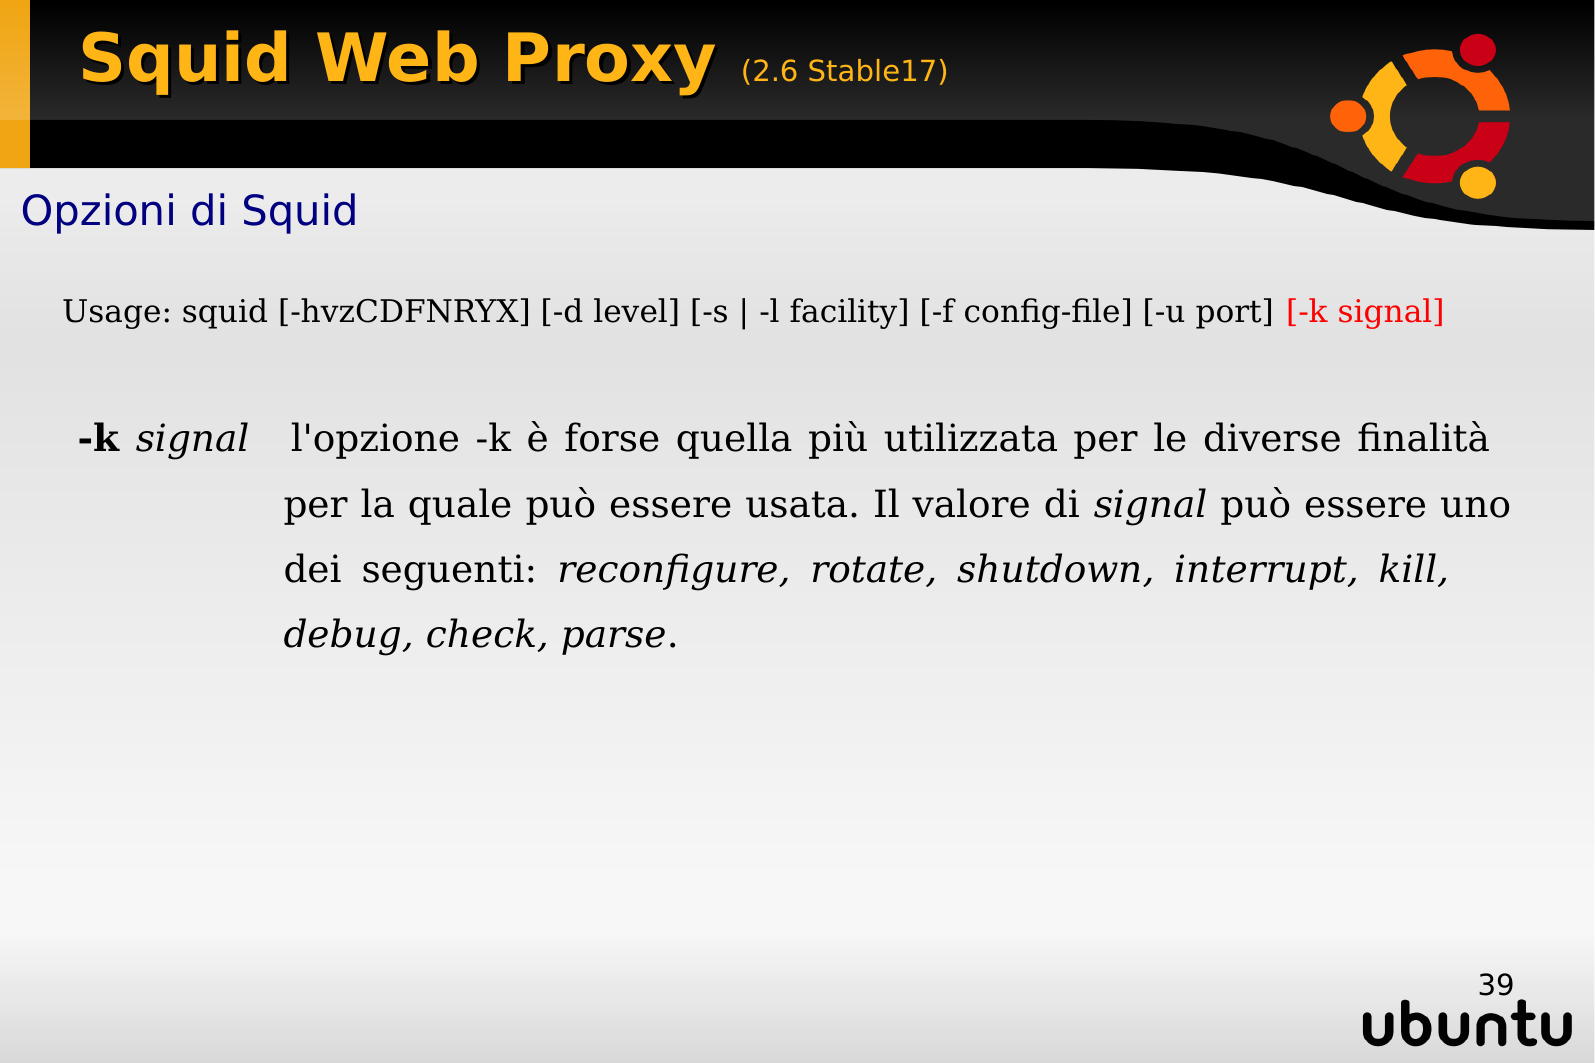

Squid Web Proxy (2.6 Stable17)
Opzioni di Squid
Usage: squid [-hvzCDFNRYX] [-d level] [-s | -l facility] [-f config-file] [-u port] [-k signal]
 -k signal	l'opzione -k è forse quella più utilizzata per le diverse finalità 				per la quale può essere usata. Il valore di signal può essere uno 			dei seguenti: reconfigure, rotate, shutdown, interrupt, kill,				debug, check, parse.
39